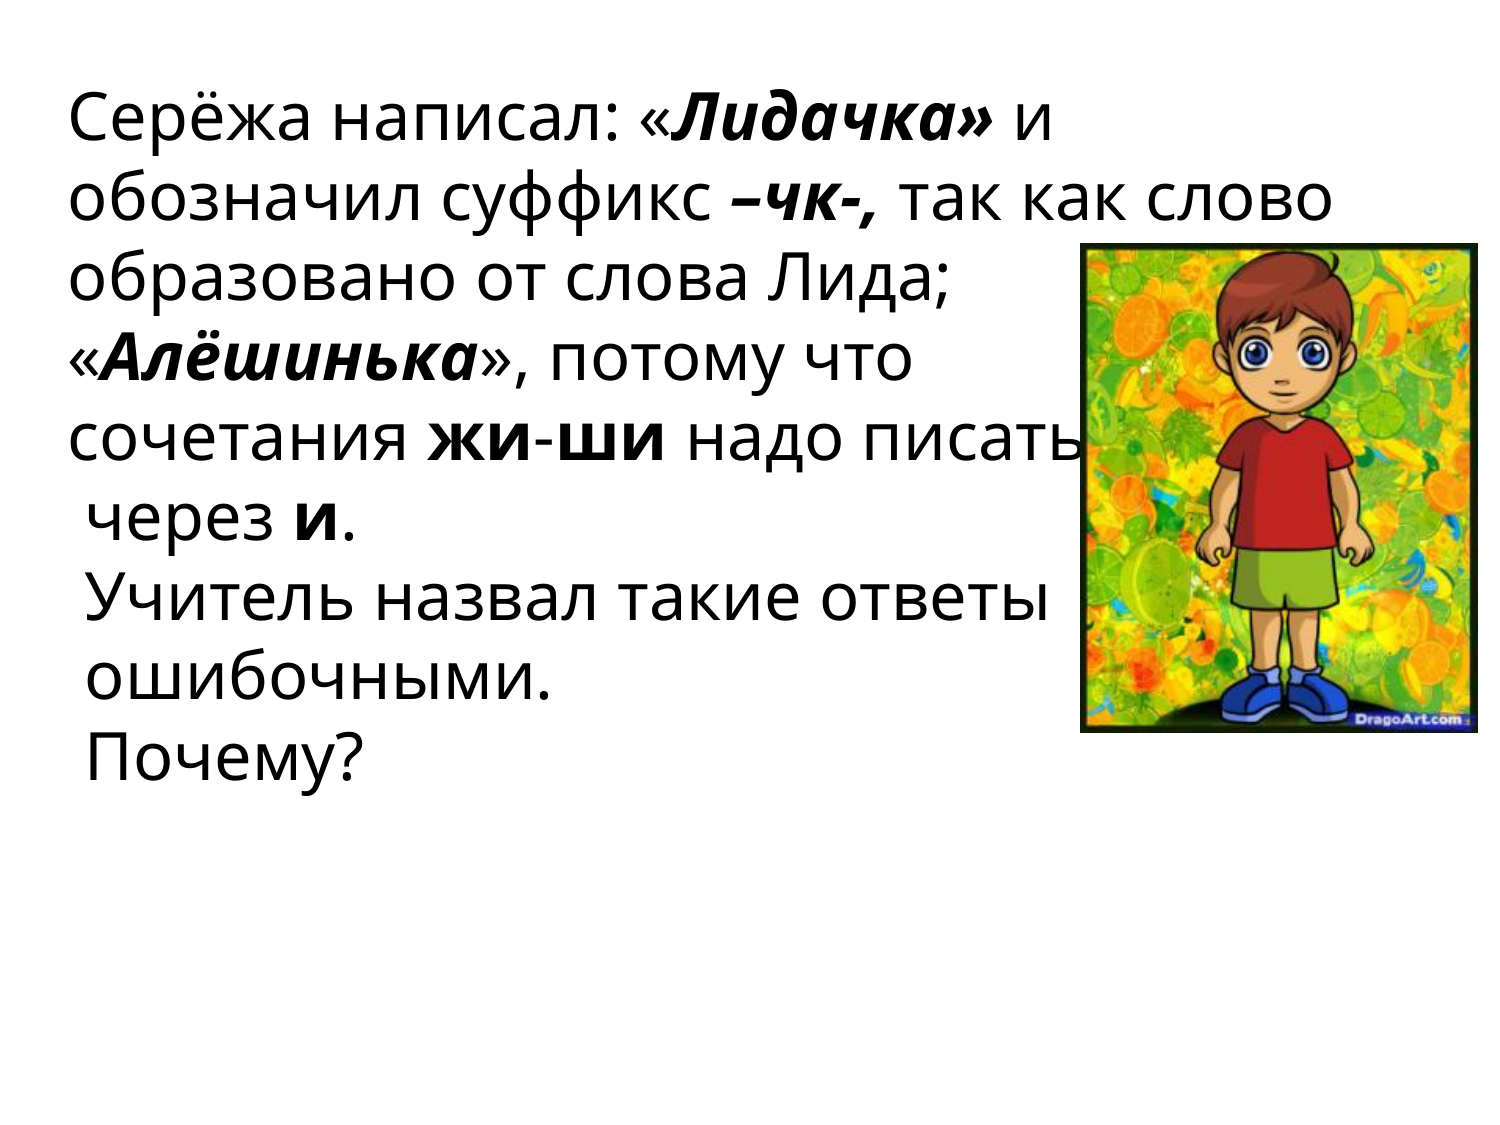

Серёжа написал: «Лидачка» и обозначил суффикс –чк-, так как слово образовано от слова Лида;
«Алёшинька», потому что
сочетания жи-ши надо писать
 через и.
 Учитель назвал такие ответы
 ошибочными.
 Почему?